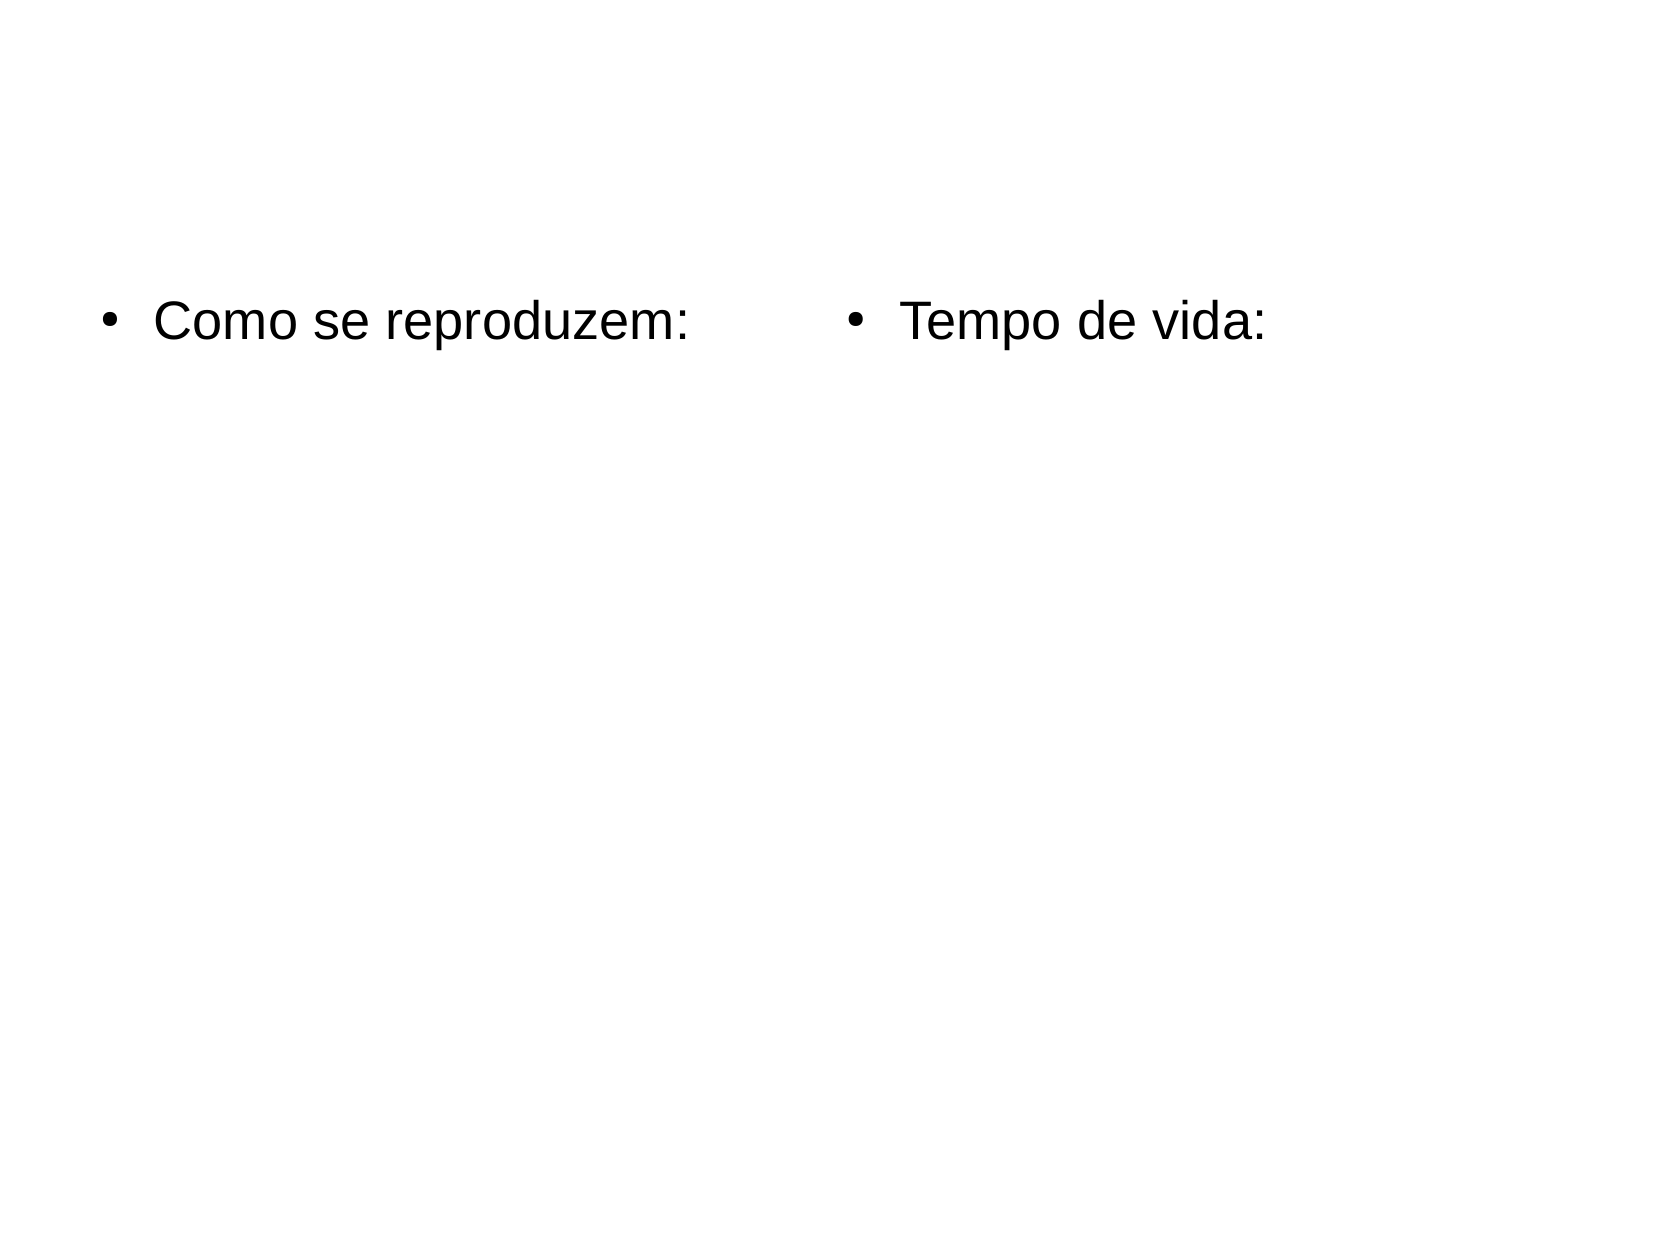

# Como se reproduzem:
Tempo de vida: